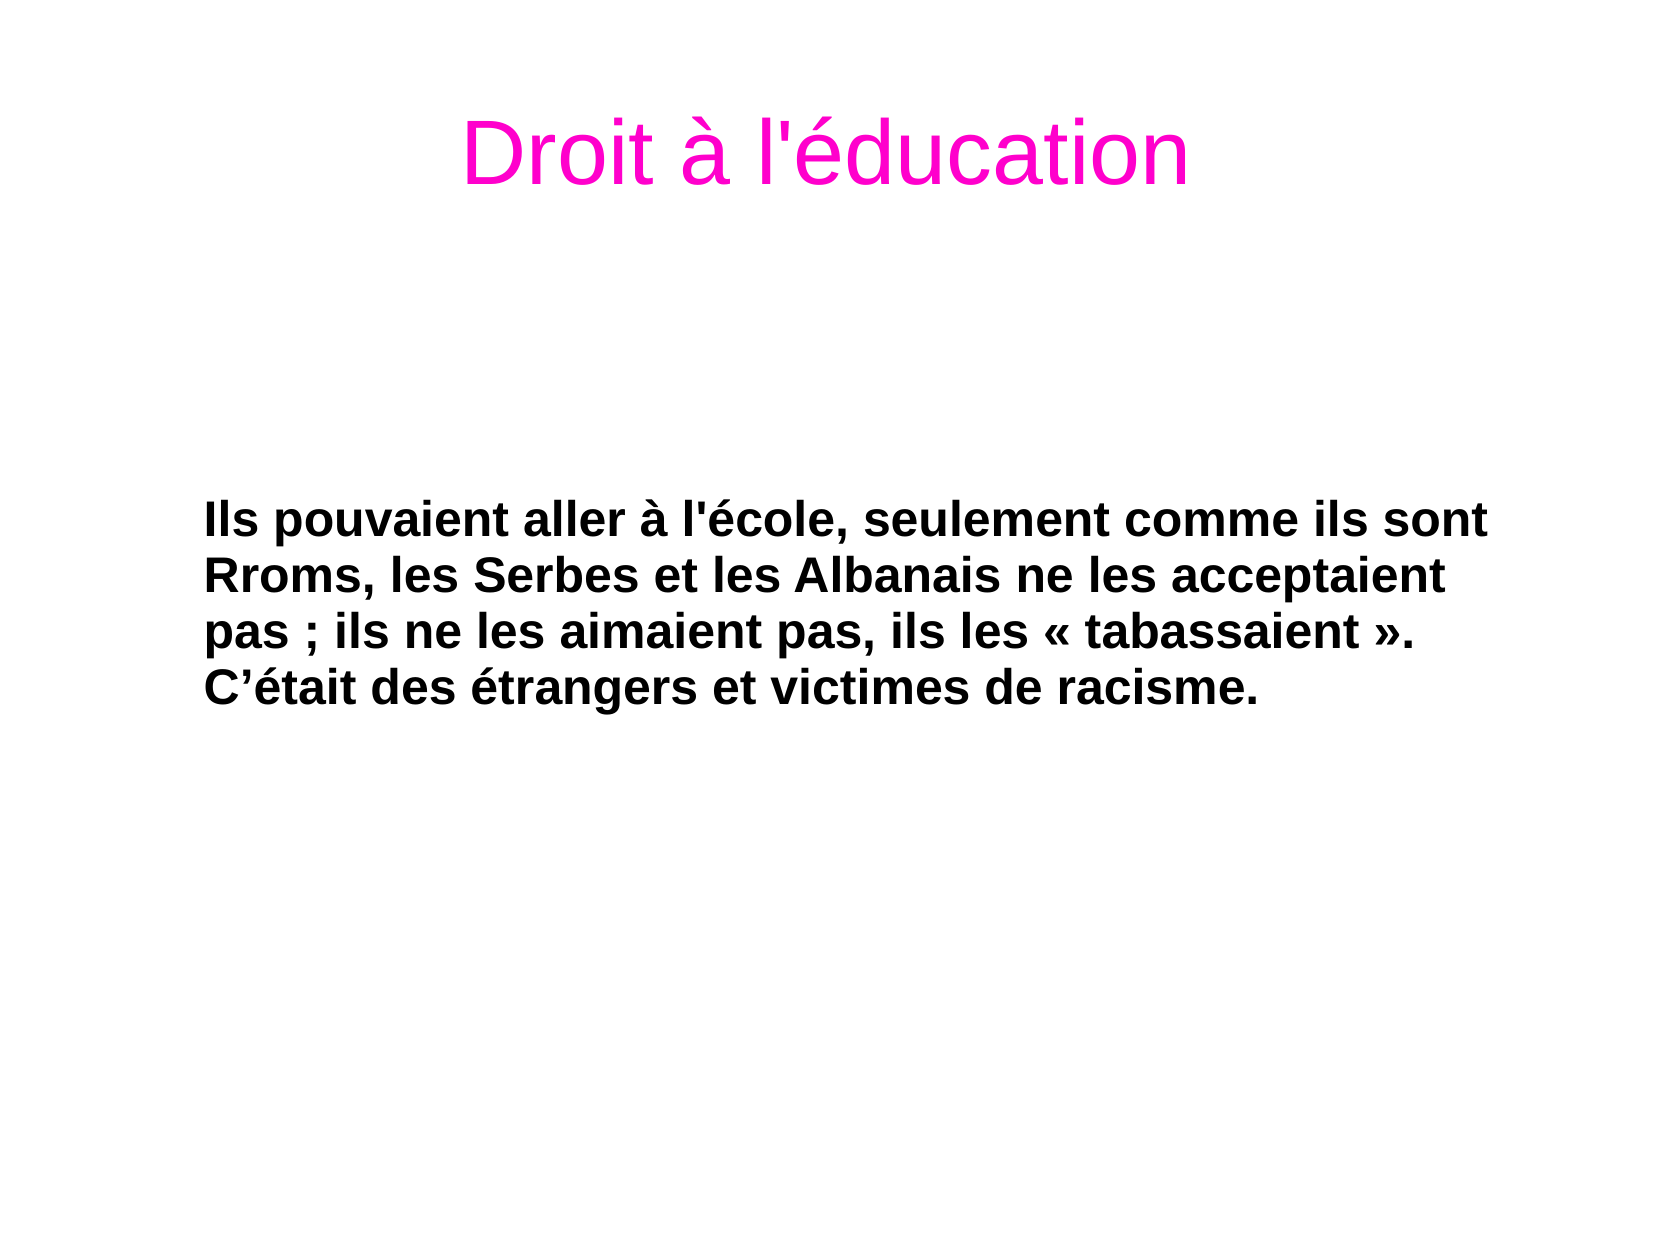

# Droit à l'éducation
Ils pouvaient aller à l'école, seulement comme ils sont Rroms, les Serbes et les Albanais ne les acceptaient pas ; ils ne les aimaient pas, ils les « tabassaient ».  C’était des étrangers et victimes de racisme.